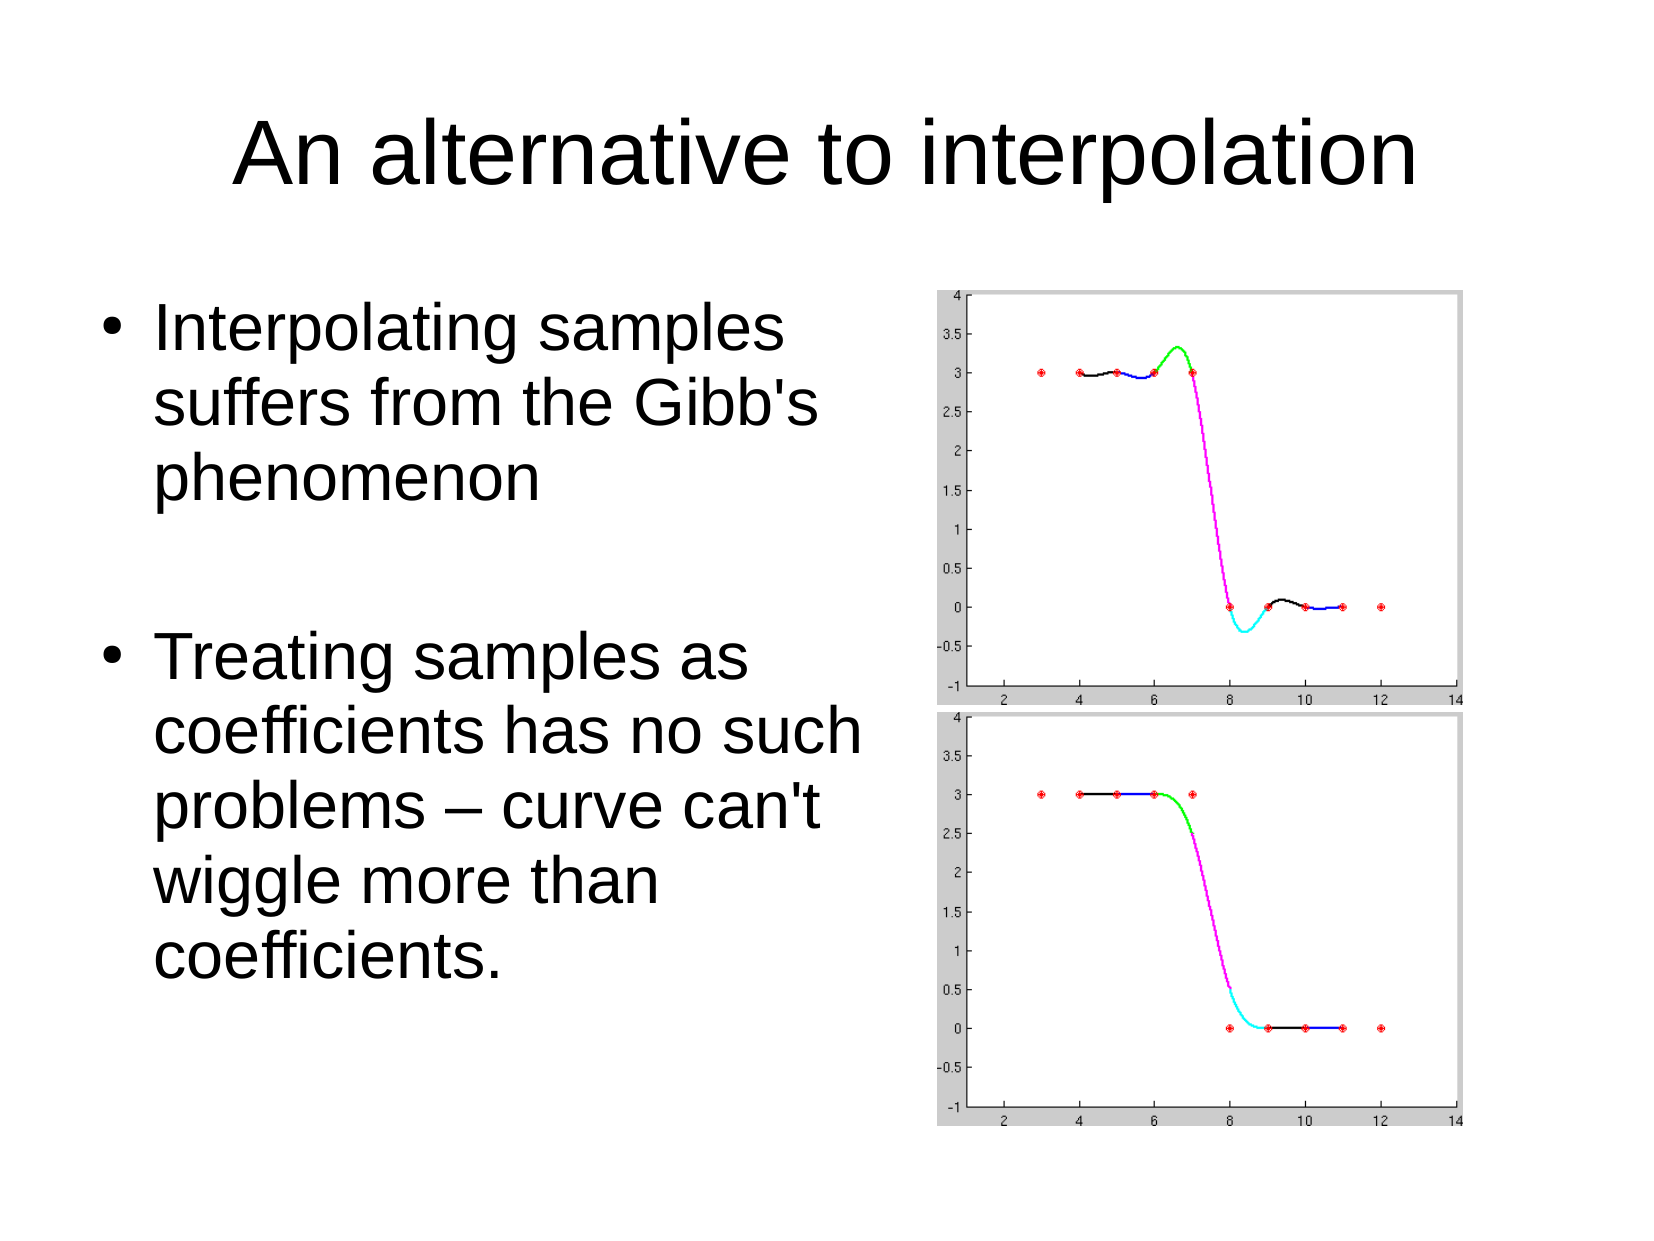

# An alternative to interpolation
Interpolating samples suffers from the Gibb's phenomenon
Treating samples as coefficients has no such problems – curve can't wiggle more than coefficients.